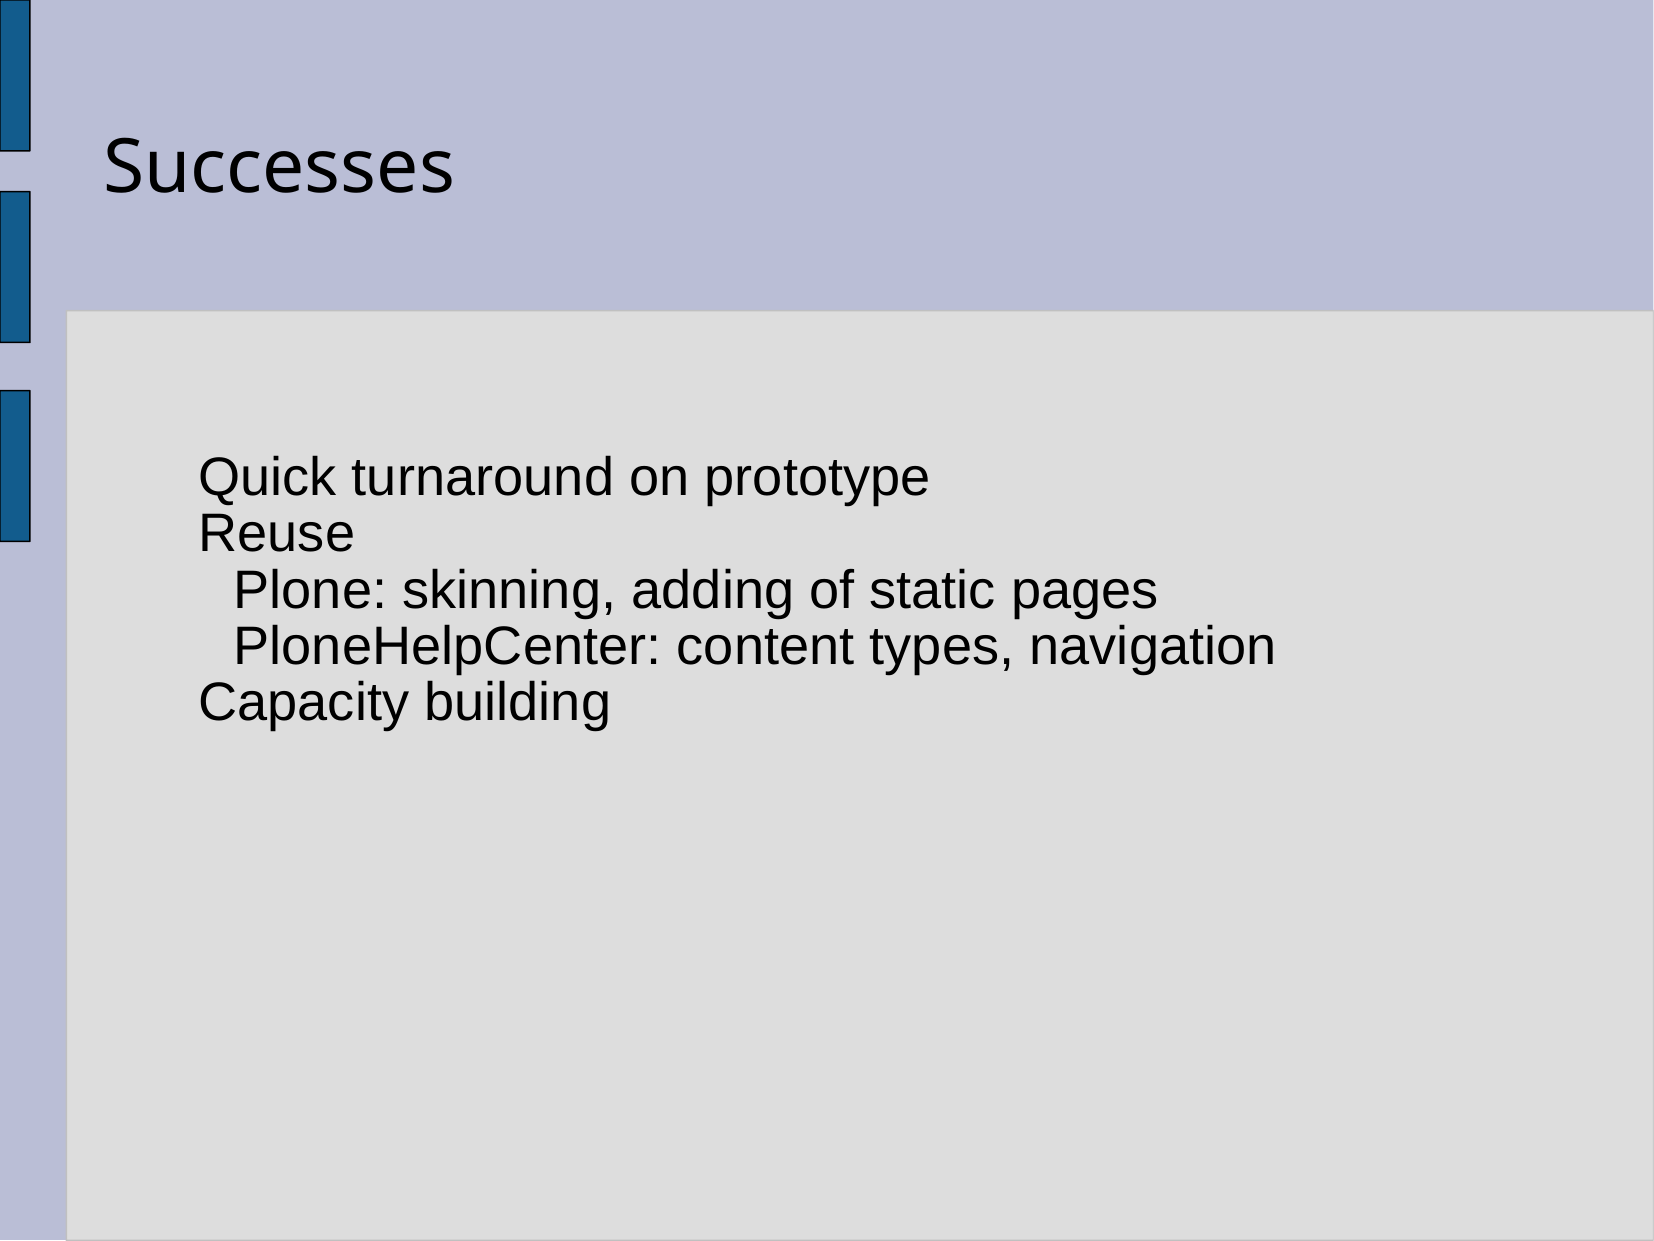

Successes
Quick turnaround on prototype
Reuse
Plone: skinning, adding of static pages
PloneHelpCenter: content types, navigation
Capacity building